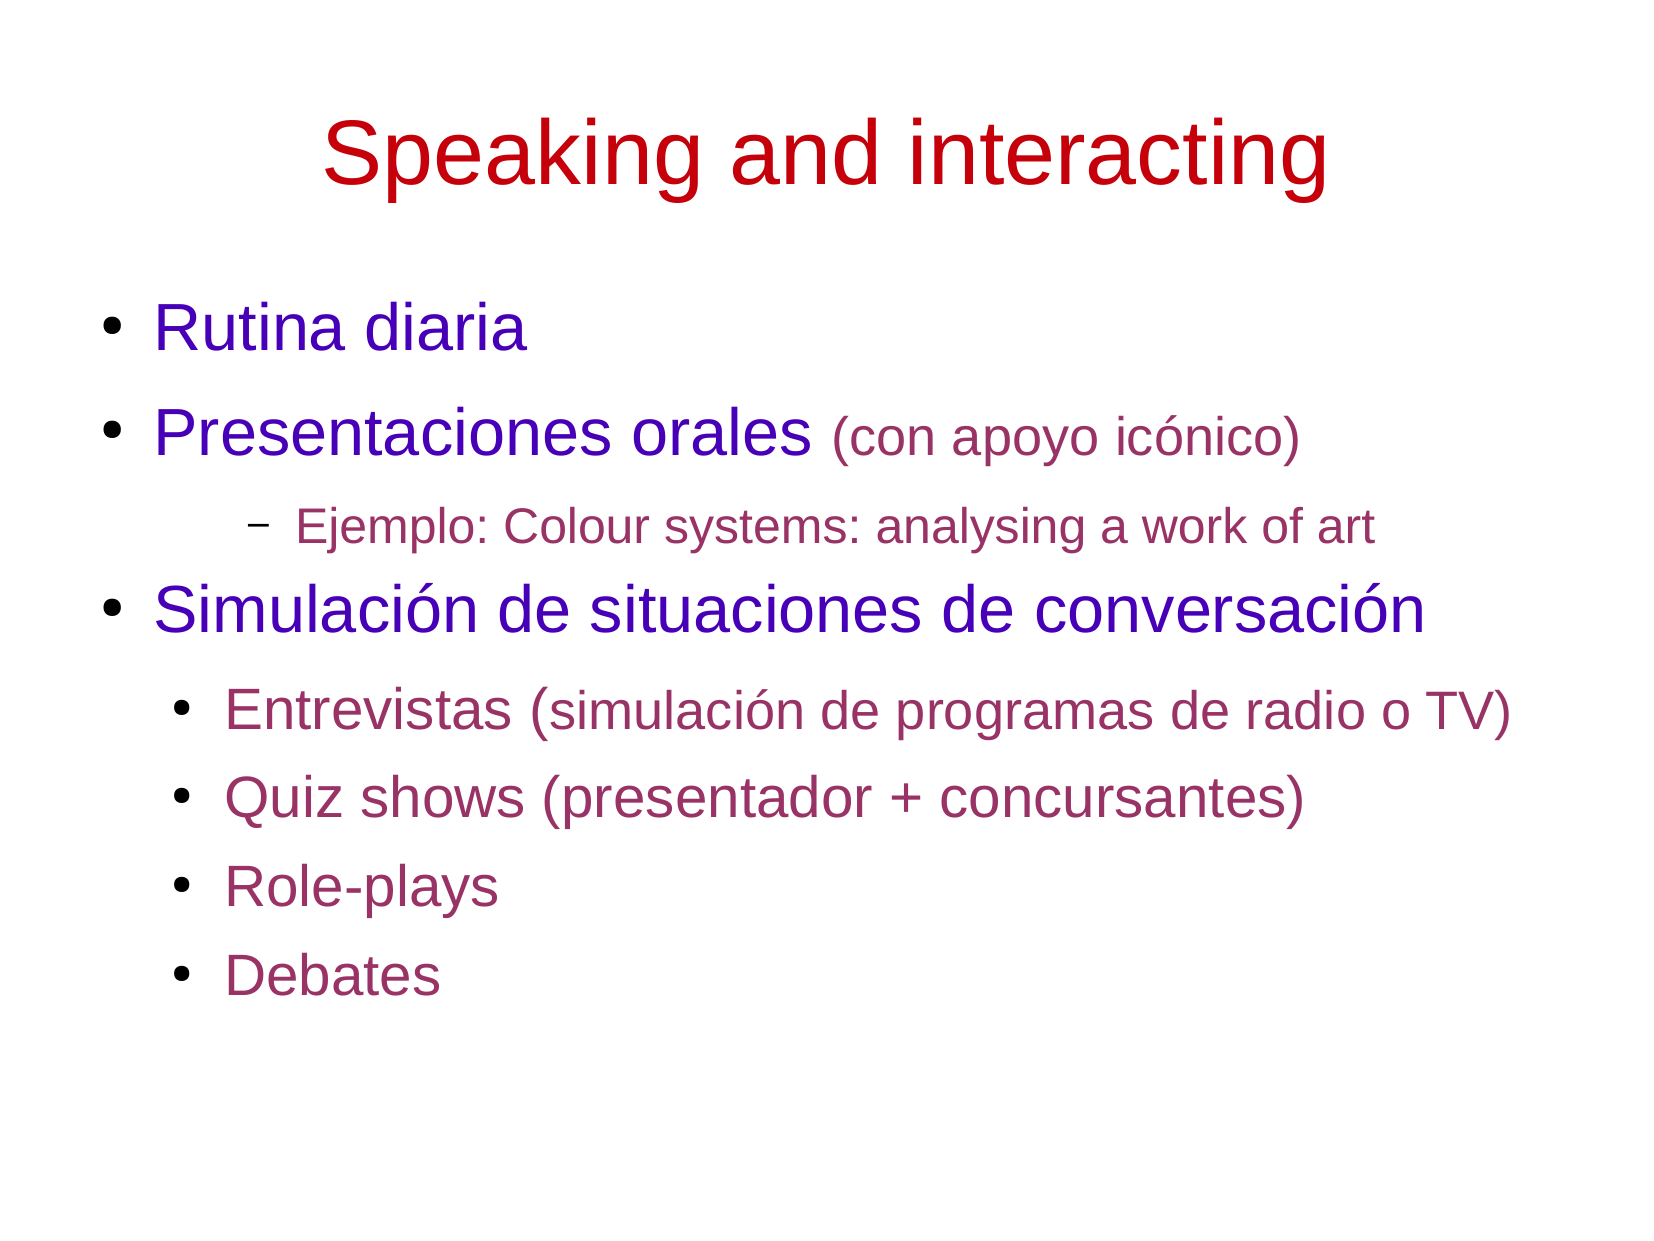

# Speaking and interacting
Rutina diaria
Presentaciones orales (con apoyo icónico)
Ejemplo: Colour systems: analysing a work of art
Simulación de situaciones de conversación
Entrevistas (simulación de programas de radio o TV)
Quiz shows (presentador + concursantes)
Role-plays
Debates